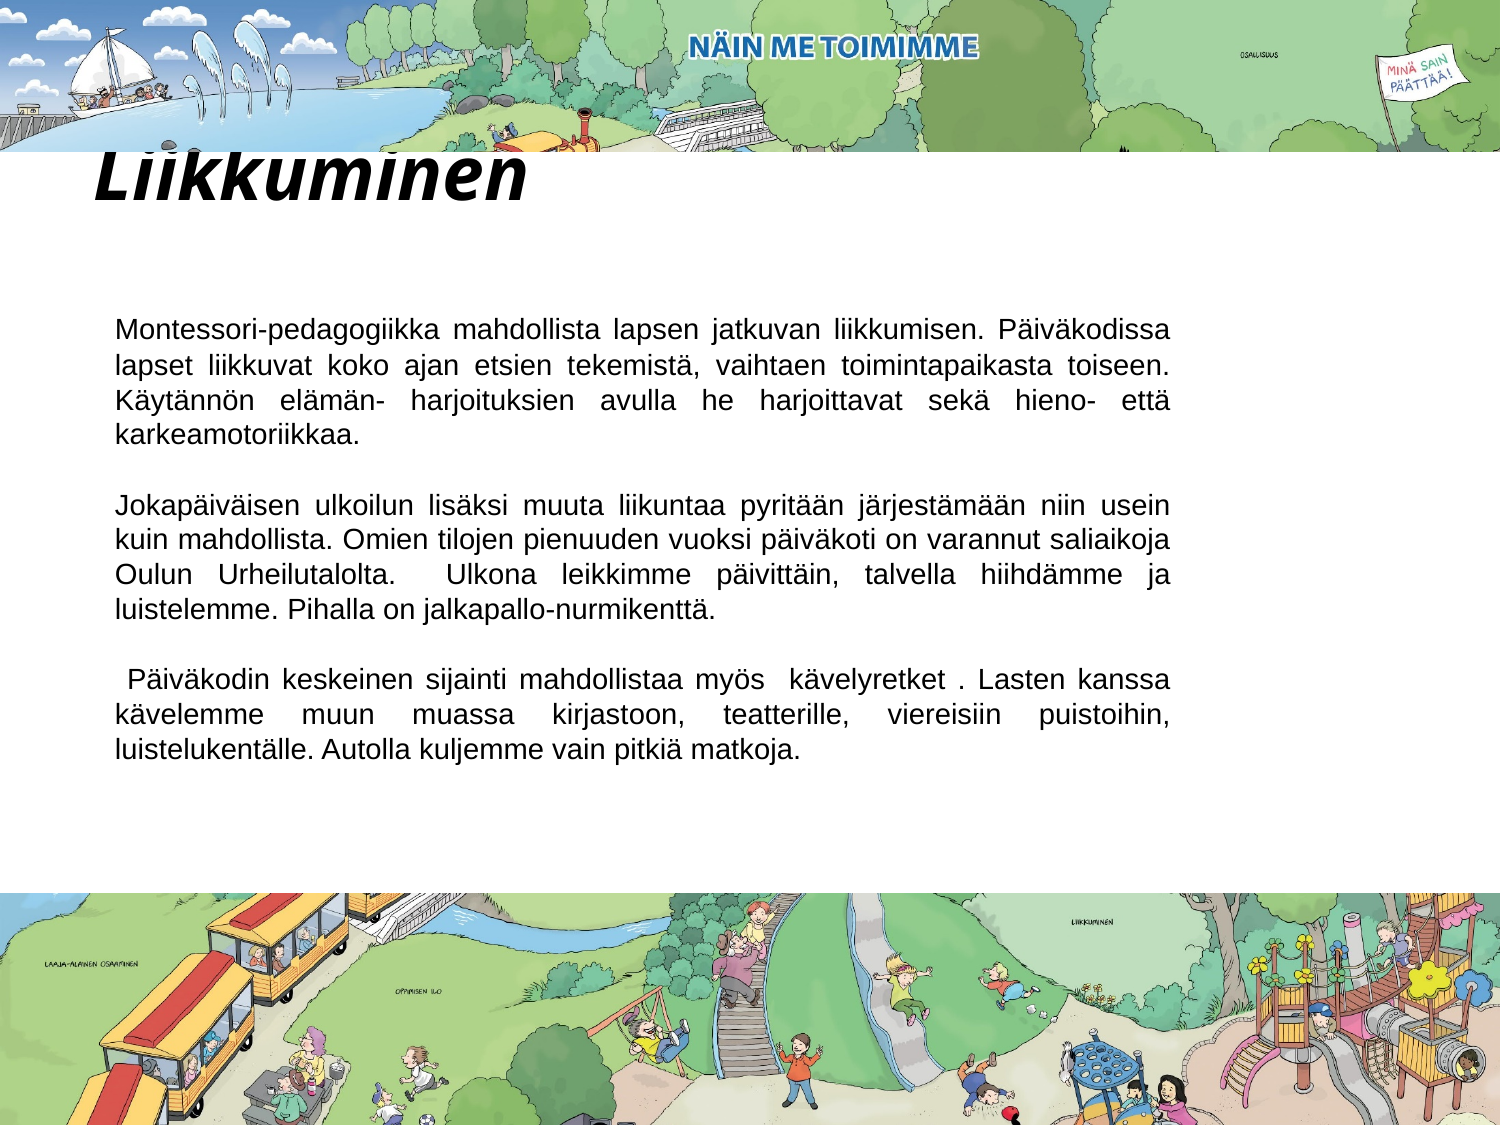

Liikkuminen
Montessori-pedagogiikka mahdollista lapsen jatkuvan liikkumisen. Päiväkodissa lapset liikkuvat koko ajan etsien tekemistä, vaihtaen toimintapaikasta toiseen. Käytännön elämän- harjoituksien avulla he harjoittavat sekä hieno- että karkeamotoriikkaa.
Jokapäiväisen ulkoilun lisäksi muuta liikuntaa pyritään järjestämään niin usein kuin mahdollista. Omien tilojen pienuuden vuoksi päiväkoti on varannut saliaikoja Oulun Urheilutalolta. Ulkona leikkimme päivittäin, talvella hiihdämme ja luistelemme. Pihalla on jalkapallo-nurmikenttä.
 Päiväkodin keskeinen sijainti mahdollistaa myös kävelyretket . Lasten kanssa kävelemme muun muassa kirjastoon, teatterille, viereisiin puistoihin, luistelukentälle. Autolla kuljemme vain pitkiä matkoja.